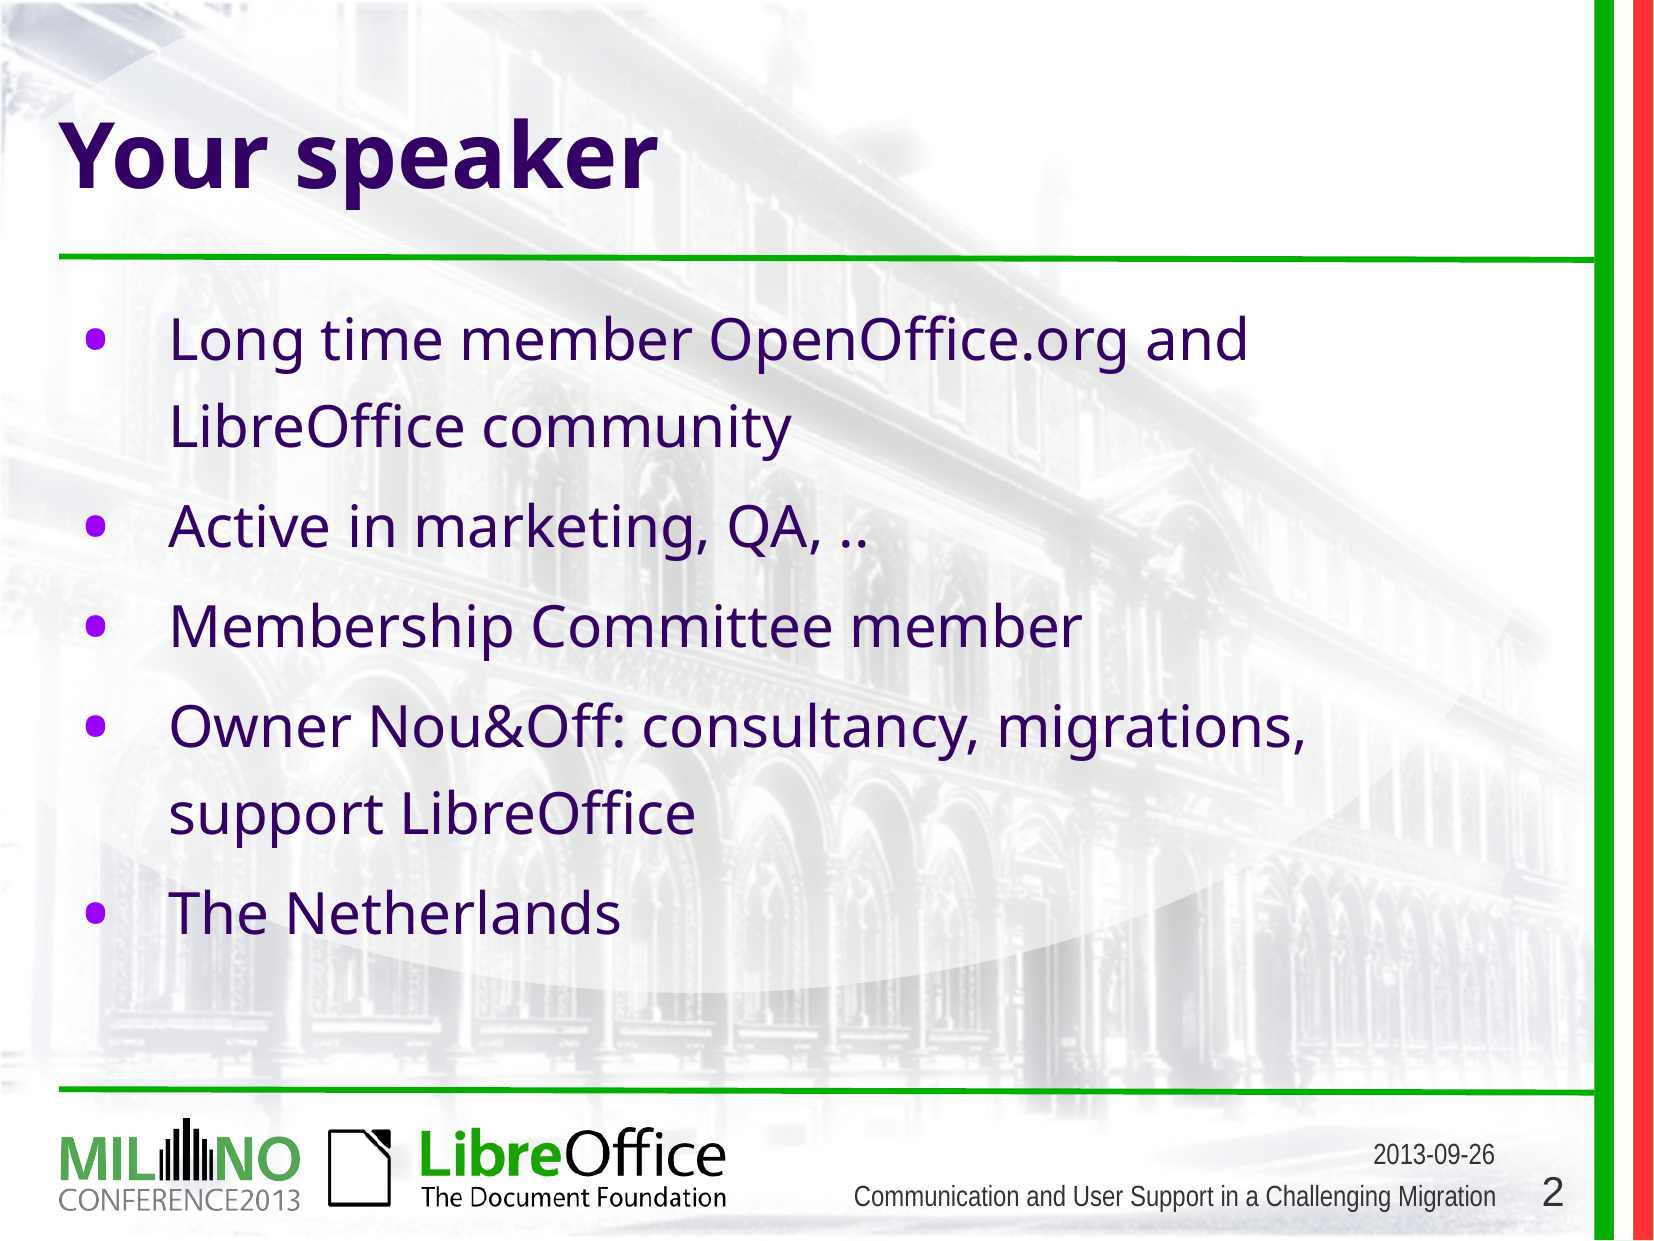

# Your speaker
Long time member OpenOffice.org and LibreOffice community
Active in marketing, QA, ..
Membership Committee member
Owner Nou&Off: consultancy, migrations, support LibreOffice
The Netherlands
2013-09-26
2
Communication and User Support in a Challenging Migration